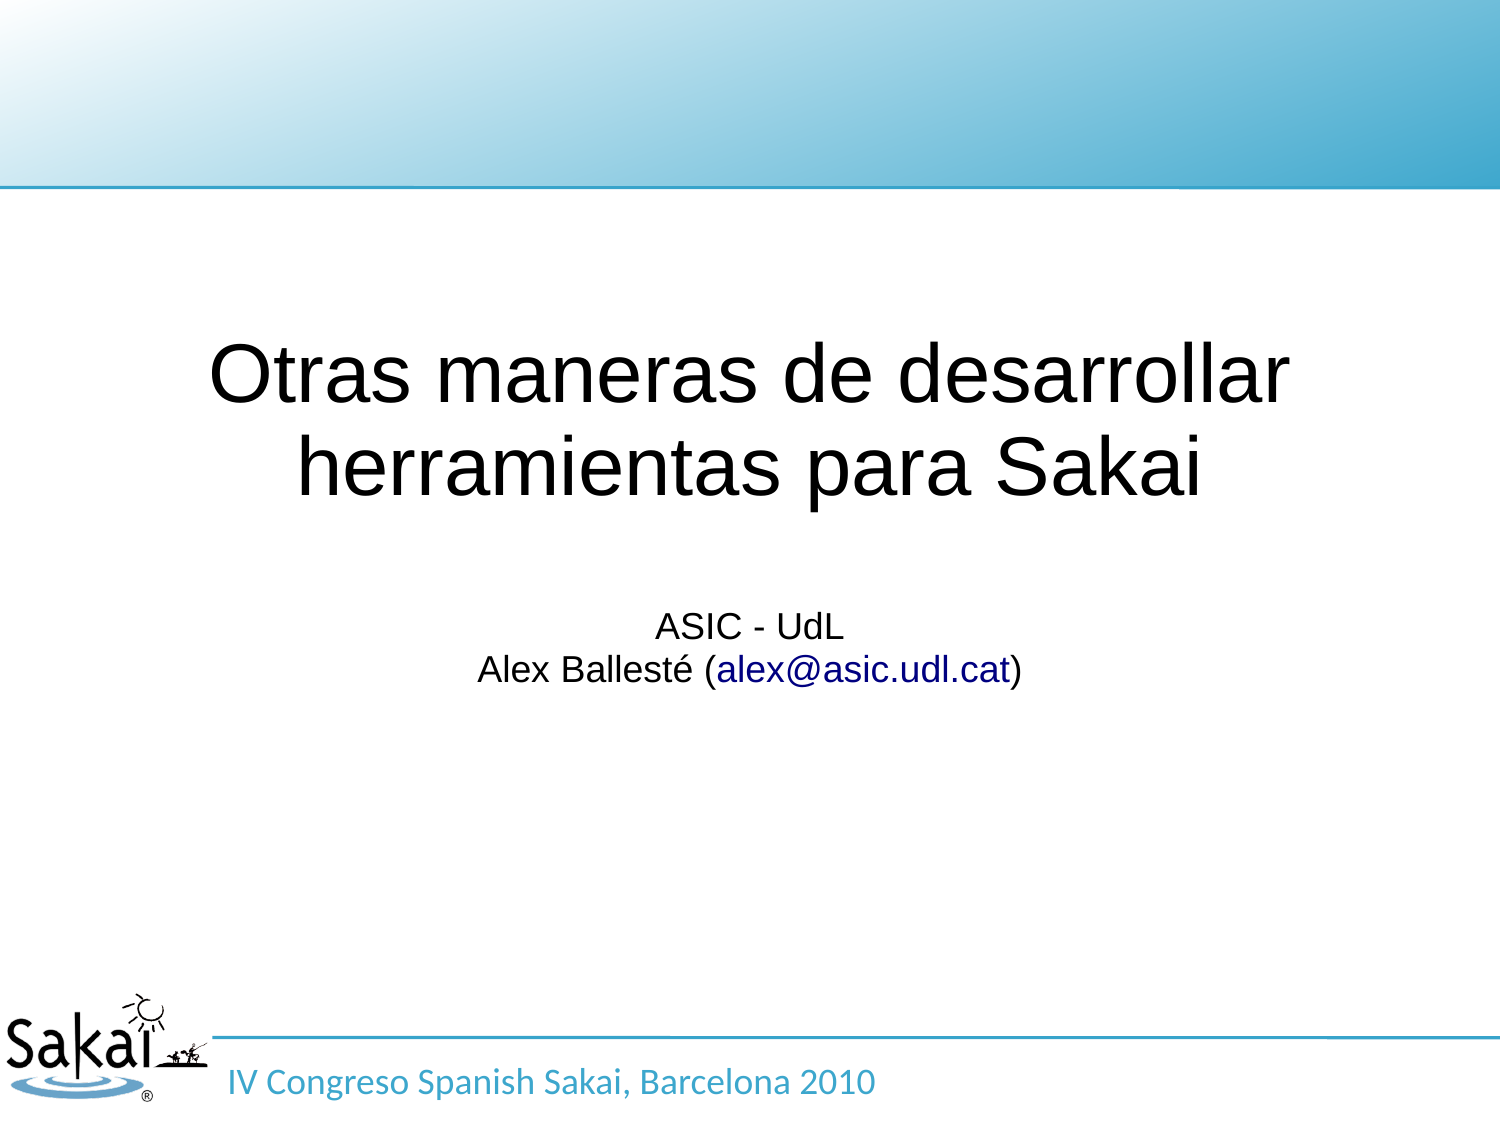

Otras maneras de desarrollar herramientas para Sakai
ASIC - UdL
Alex Ballesté (alex@asic.udl.cat)